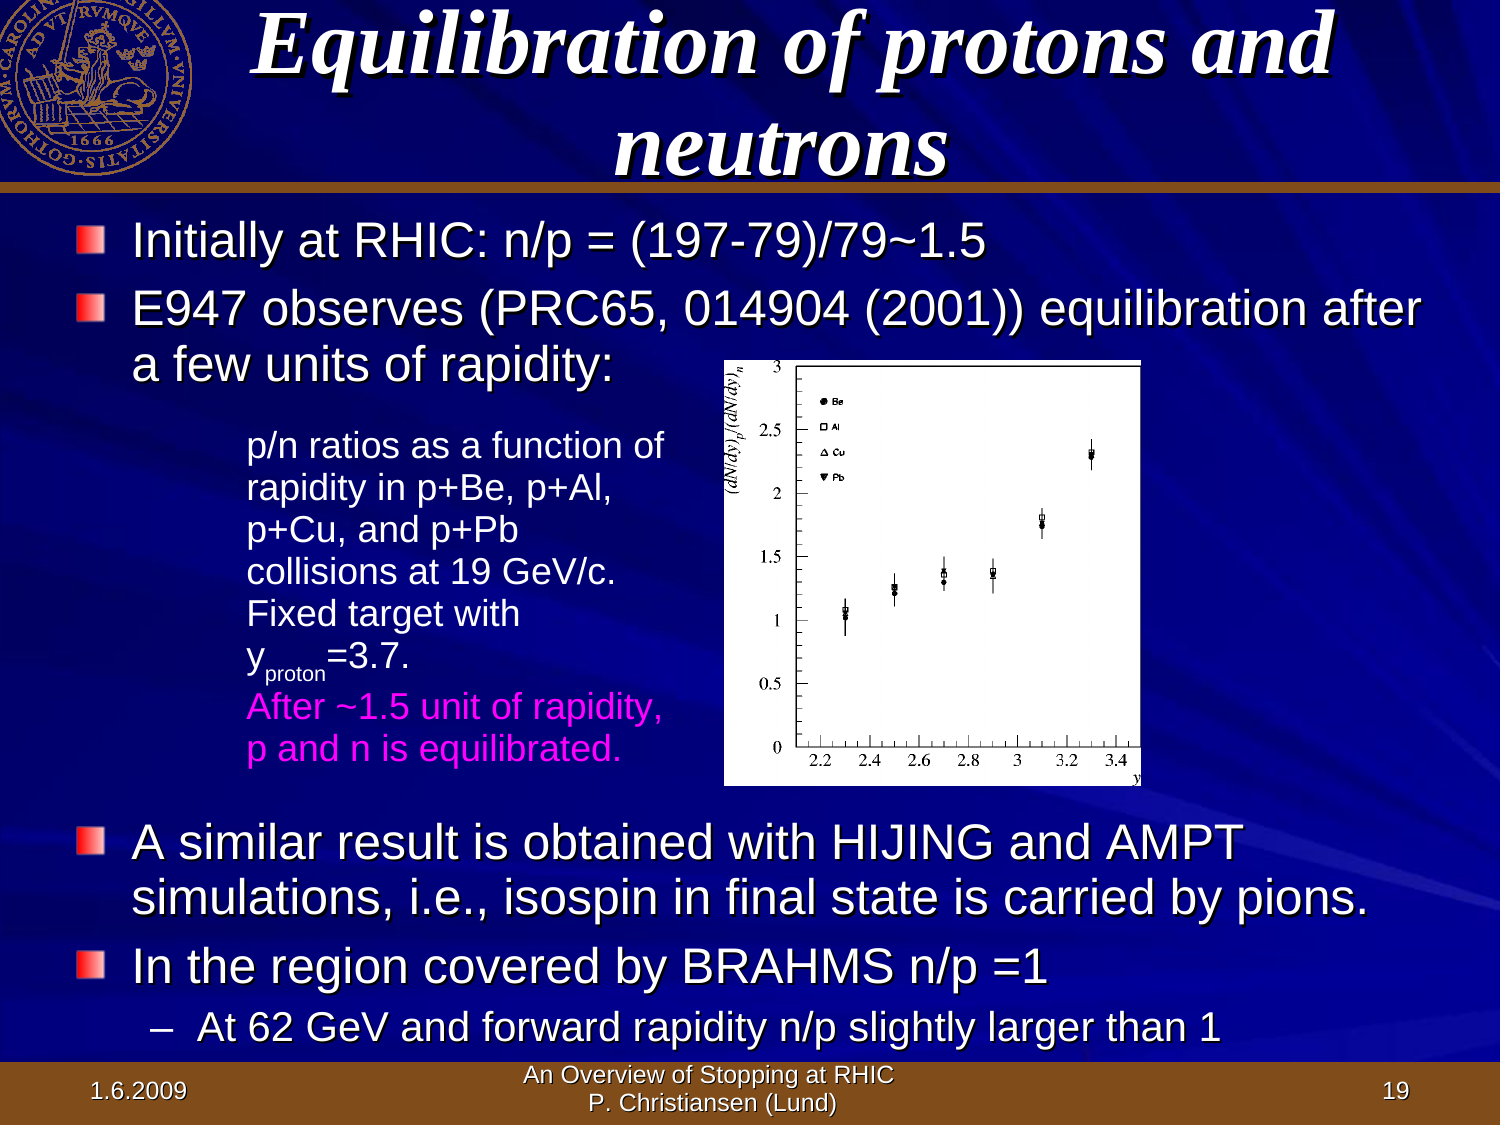

# Equilibration of protons and neutrons
Initially at RHIC: n/p = (197-79)/79~1.5
E947 observes (PRC65, 014904 (2001)) equilibration after a few units of rapidity:
A similar result is obtained with HIJING and AMPT simulations, i.e., isospin in final state is carried by pions.
In the region covered by BRAHMS n/p =1
At 62 GeV and forward rapidity n/p slightly larger than 1
p/n ratios as a function of rapidity in p+Be, p+Al, p+Cu, and p+Pb collisions at 19 GeV/c.
Fixed target with
yproton=3.7.
After ~1.5 unit of rapidity, p and n is equilibrated.
19